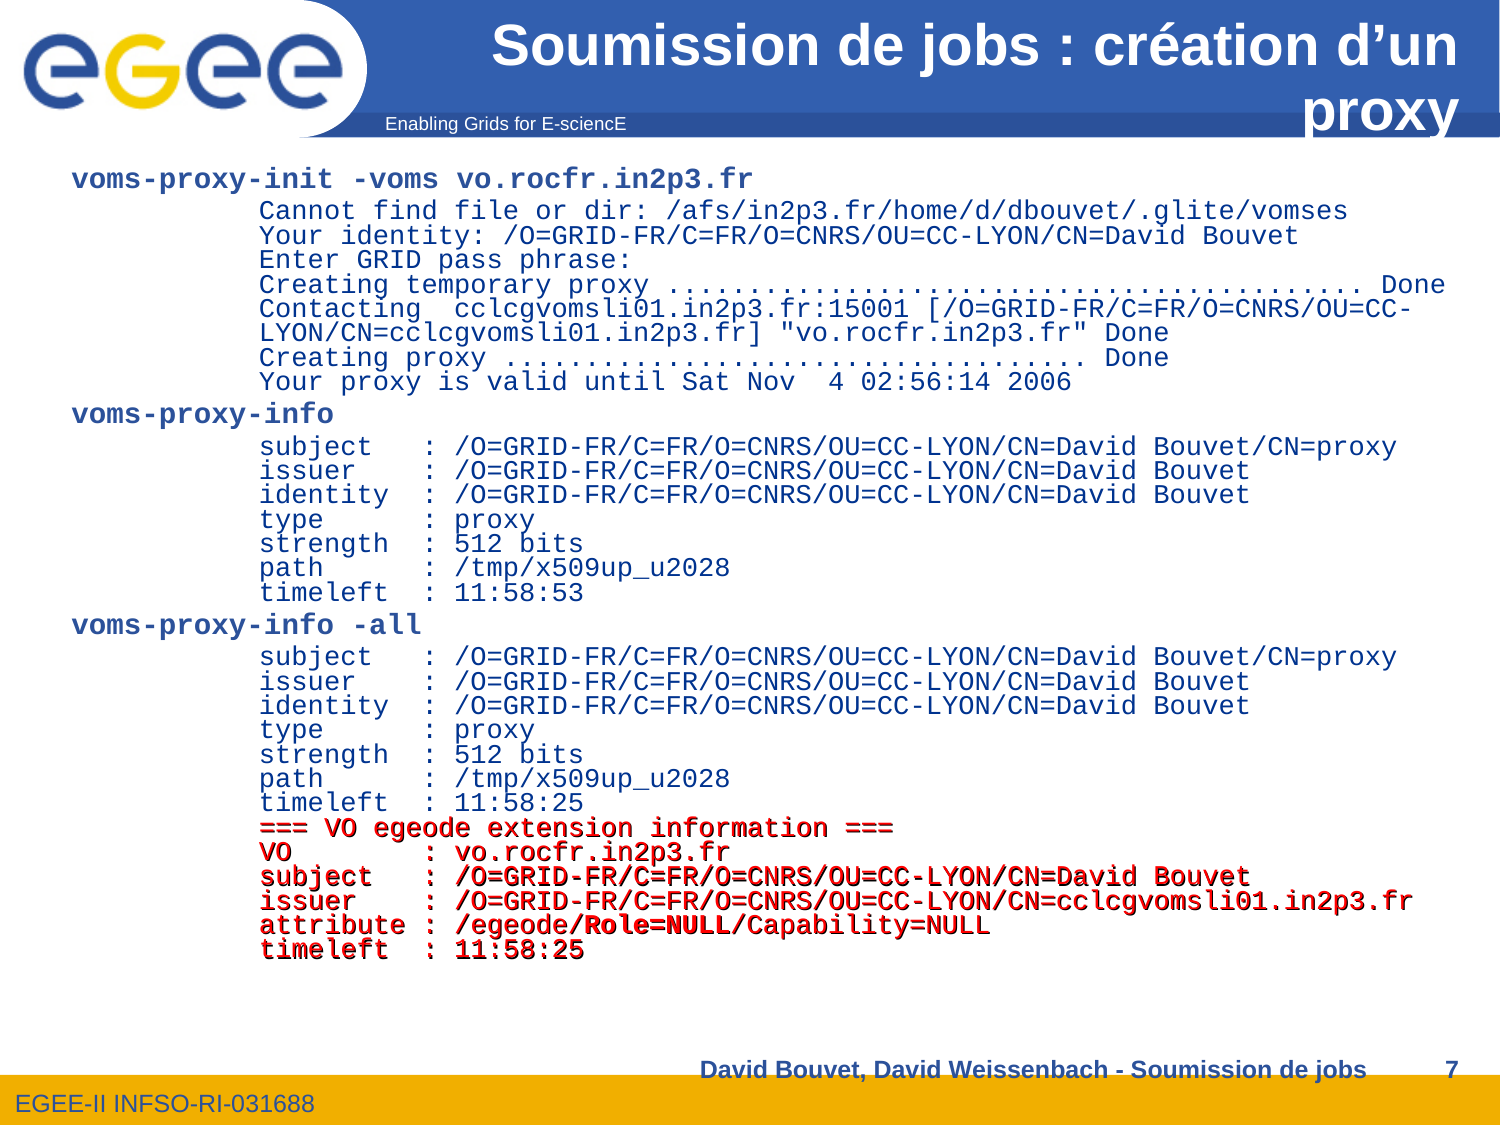

# Soumission de jobs : création d’un proxy
voms-proxy-init -voms vo.rocfr.in2p3.fr
	Cannot find file or dir: /afs/in2p3.fr/home/d/dbouvet/.glite/vomses
Your identity: /O=GRID-FR/C=FR/O=CNRS/OU=CC-LYON/CN=David Bouvet
Enter GRID pass phrase:
Creating temporary proxy ........................................... Done
Contacting cclcgvomsli01.in2p3.fr:15001 [/O=GRID-FR/C=FR/O=CNRS/OU=CC-LYON/CN=cclcgvomsli01.in2p3.fr] "vo.rocfr.in2p3.fr" Done
Creating proxy .................................... Done
Your proxy is valid until Sat Nov 4 02:56:14 2006
voms-proxy-info
	subject : /O=GRID-FR/C=FR/O=CNRS/OU=CC-LYON/CN=David Bouvet/CN=proxy
issuer : /O=GRID-FR/C=FR/O=CNRS/OU=CC-LYON/CN=David Bouvet
identity : /O=GRID-FR/C=FR/O=CNRS/OU=CC-LYON/CN=David Bouvet
type : proxy
strength : 512 bits
path : /tmp/x509up_u2028
timeleft : 11:58:53
voms-proxy-info -all
	subject : /O=GRID-FR/C=FR/O=CNRS/OU=CC-LYON/CN=David Bouvet/CN=proxy
issuer : /O=GRID-FR/C=FR/O=CNRS/OU=CC-LYON/CN=David Bouvet
identity : /O=GRID-FR/C=FR/O=CNRS/OU=CC-LYON/CN=David Bouvet
type : proxy
strength : 512 bits
path : /tmp/x509up_u2028
timeleft : 11:58:25
=== VO egeode extension information ===
VO : vo.rocfr.in2p3.fr
subject : /O=GRID-FR/C=FR/O=CNRS/OU=CC-LYON/CN=David Bouvet
issuer : /O=GRID-FR/C=FR/O=CNRS/OU=CC-LYON/CN=cclcgvomsli01.in2p3.fr
attribute : /egeode/Role=NULL/Capability=NULL
timeleft : 11:58:25
David Bouvet, David Weissenbach - Soumission de jobs
7